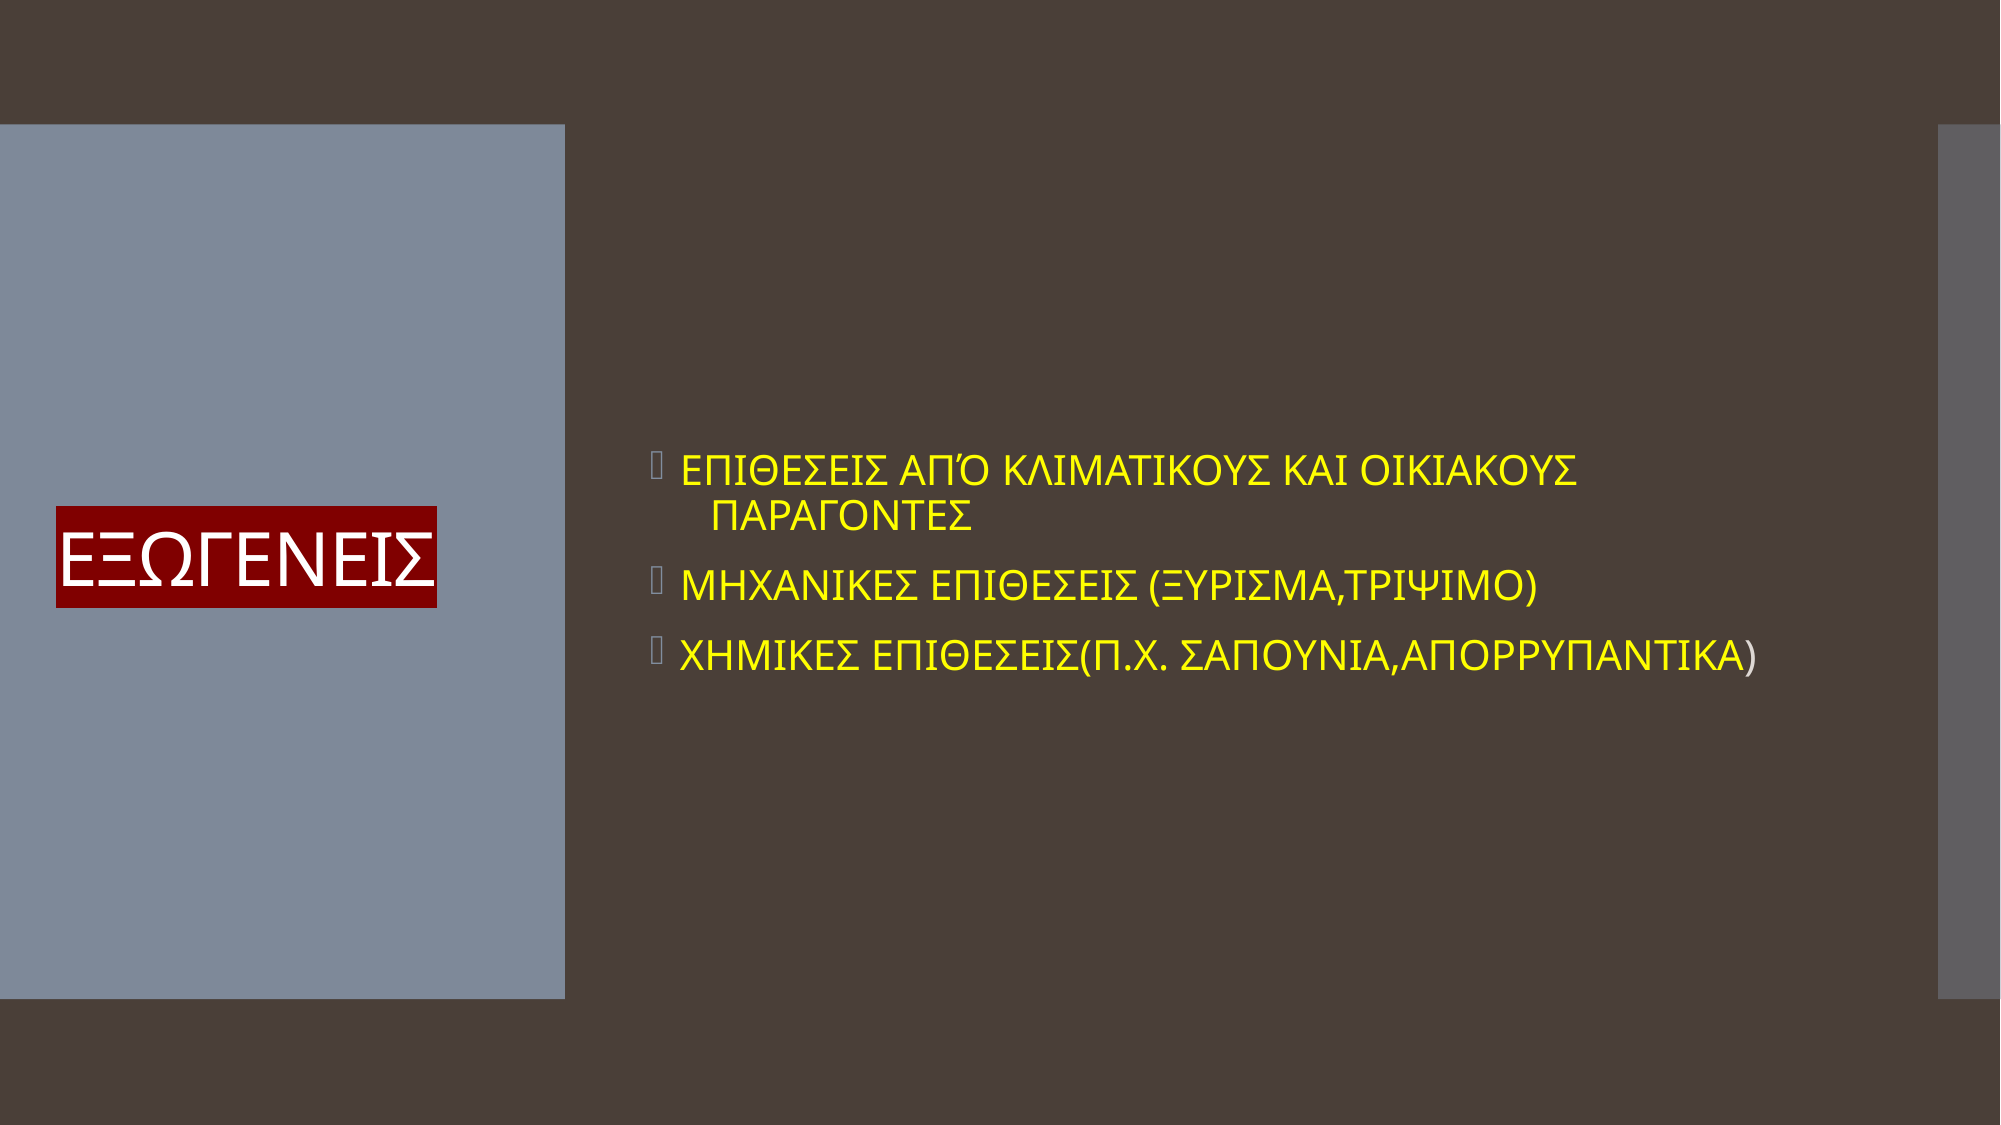

# ΕΞΩΓΕΝΕΙΣ
ΕΠΙΘΕΣΕΙΣ ΑΠΌ ΚΛΙΜΑΤΙΚΟΥΣ ΚΑΙ ΟΙΚΙΑΚΟΥΣ ΠΑΡΑΓΟΝΤΕΣ
ΜΗΧΑΝΙΚΕΣ ΕΠΙΘΕΣΕΙΣ (ΞΥΡΙΣΜΑ,ΤΡΙΨΙΜΟ)
ΧΗΜΙΚΕΣ ΕΠΙΘΕΣΕΙΣ(Π.Χ. ΣΑΠΟΥΝΙΑ,ΑΠΟΡΡΥΠΑΝΤΙΚΑ)